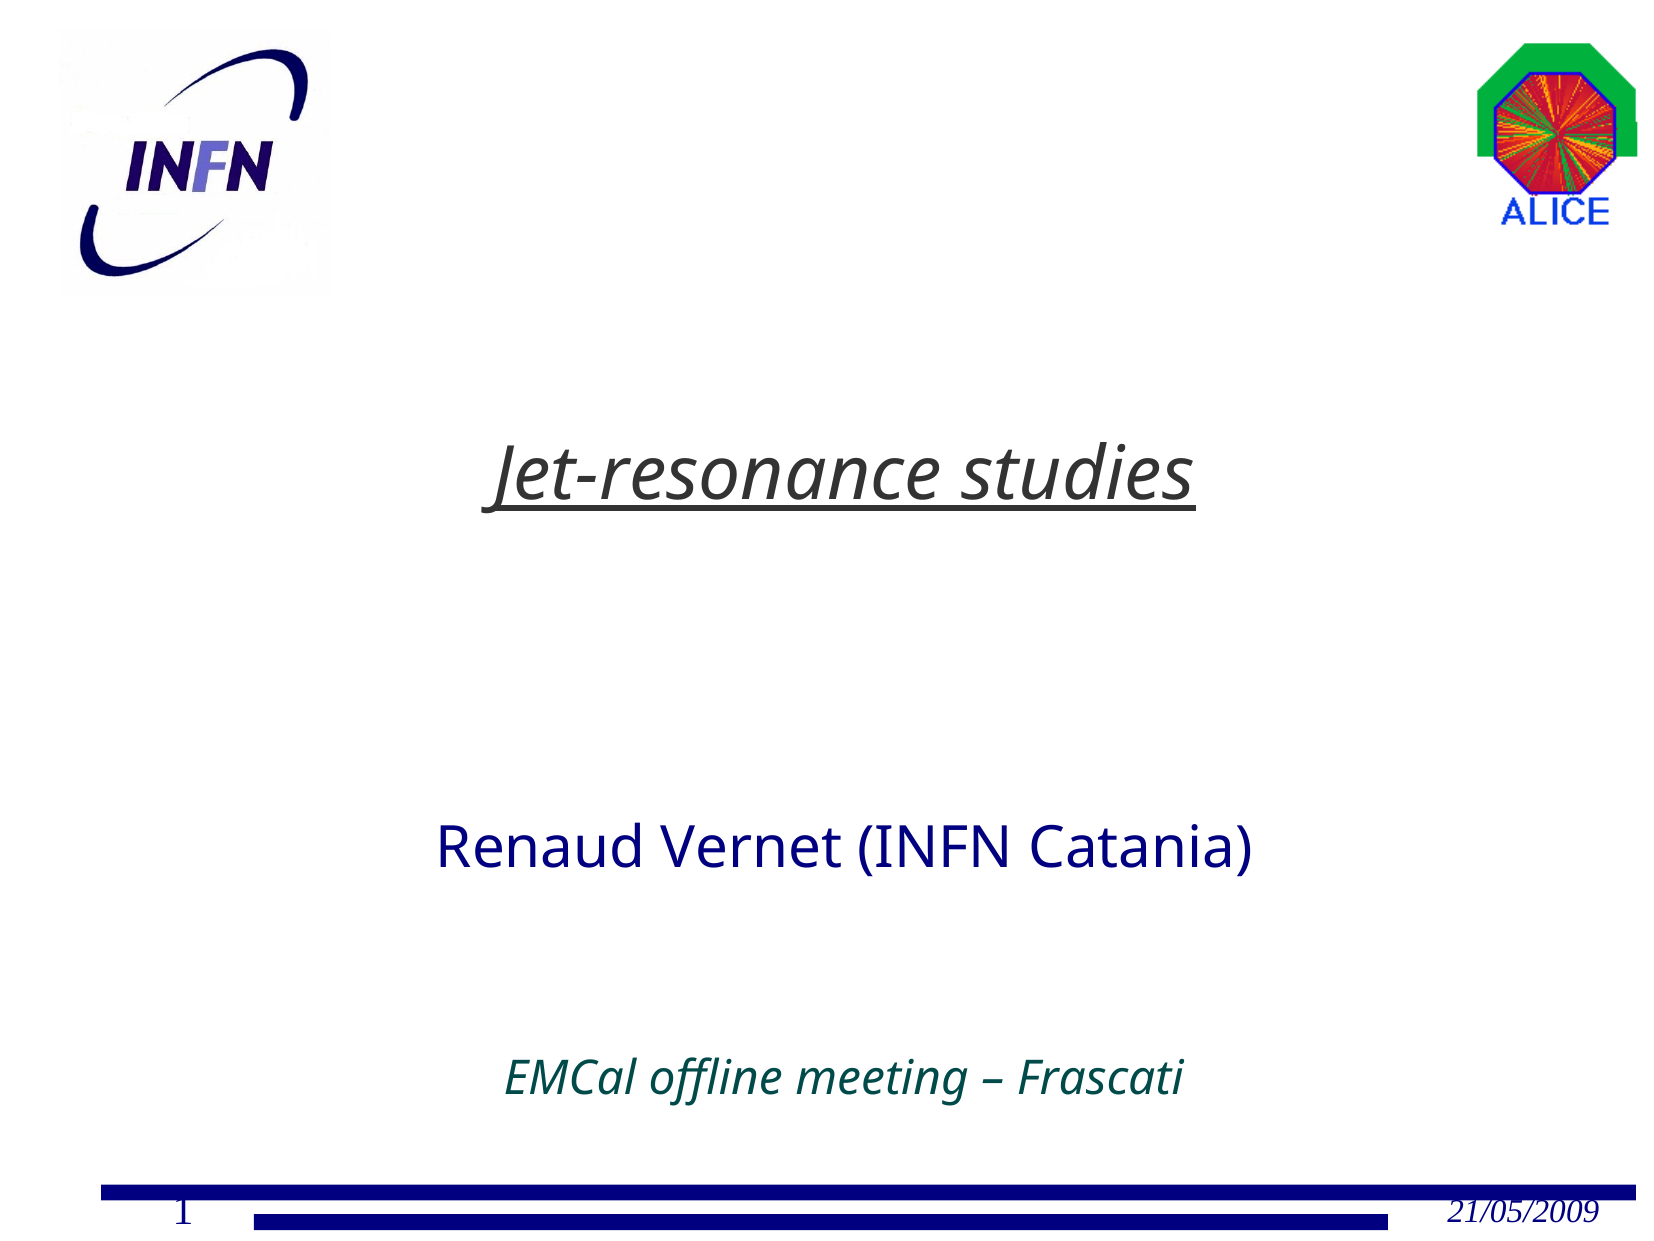

# Jet-resonance studies
Renaud Vernet (INFN Catania)
EMCal offline meeting – Frascati
1